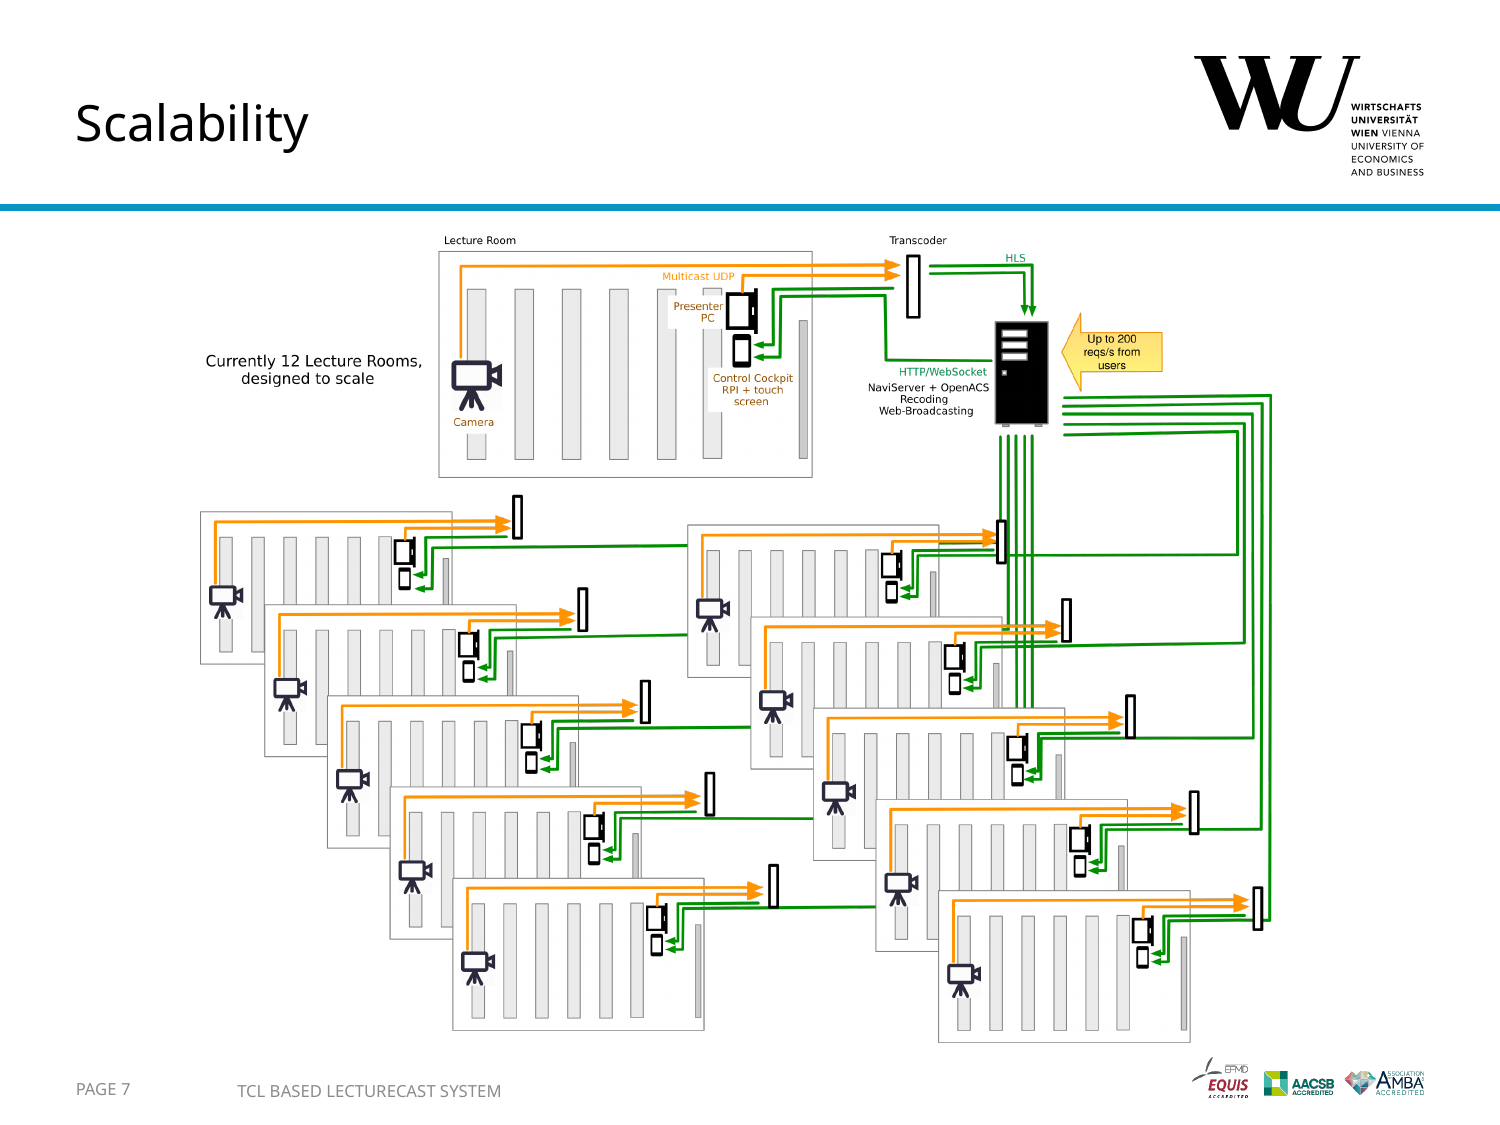

# Scalability
Page
Tcl based lecturecast system